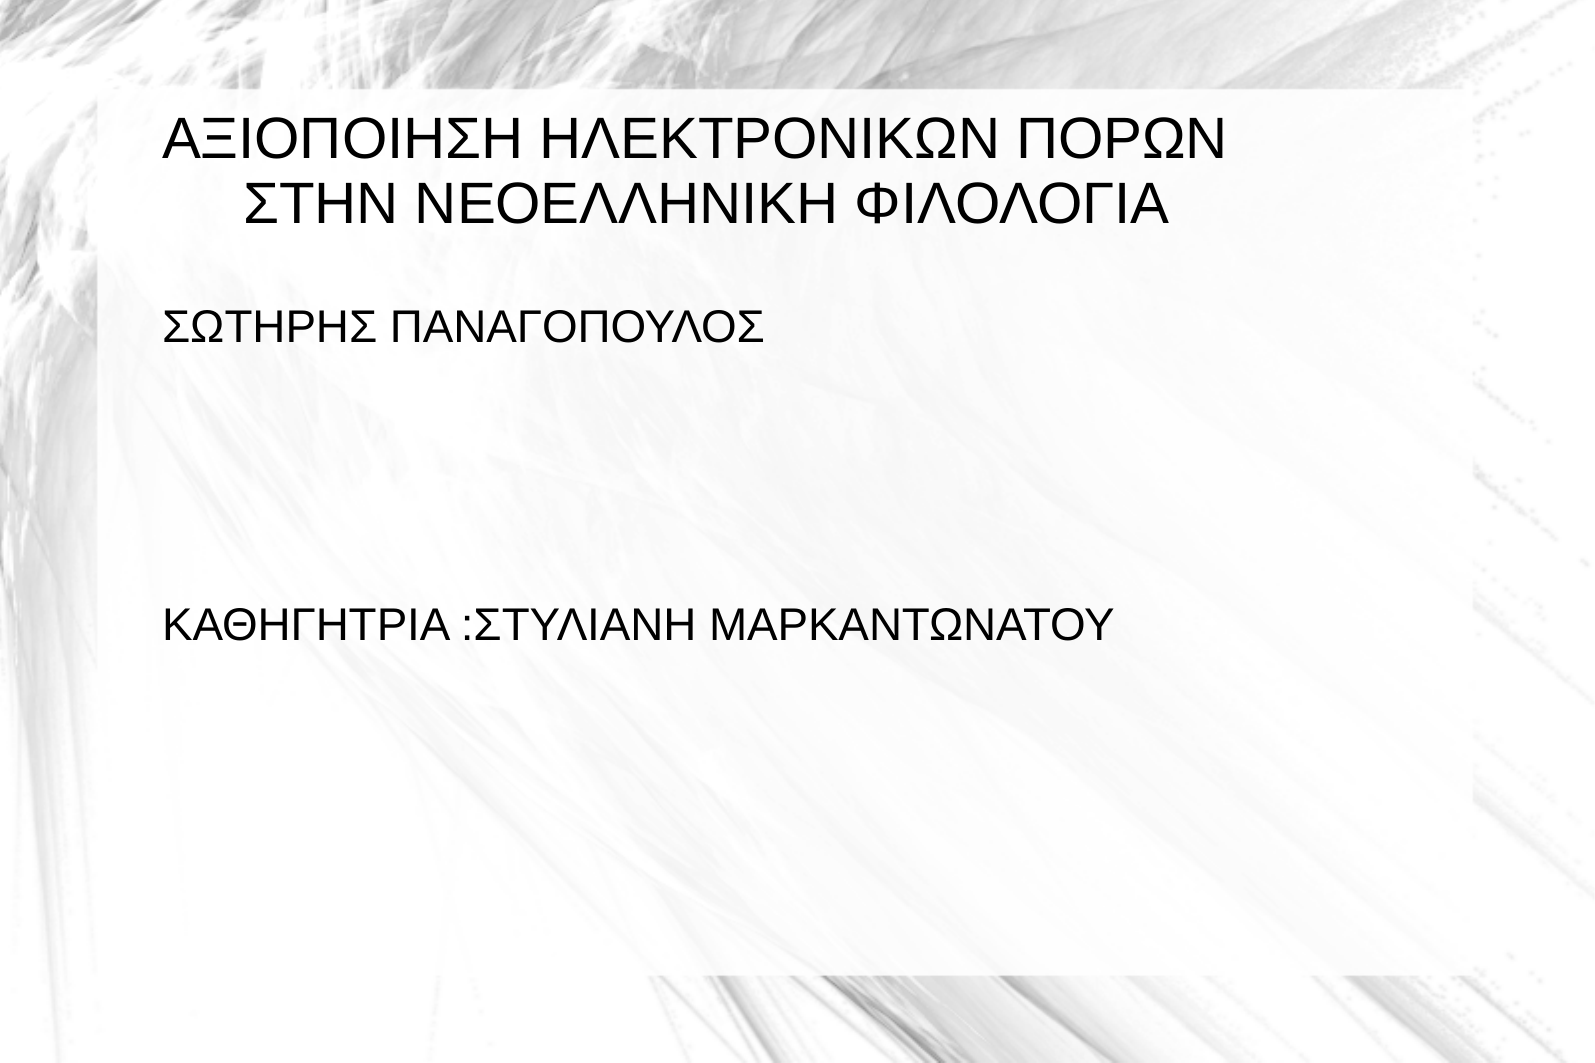

ΑΞΙΟΠΟΙΗΣΗ ΗΛΕΚΤΡΟΝΙΚΩΝ ΠΟΡΩΝ
 ΣΤΗΝ ΝΕΟΕΛΛΗΝΙΚΗ ΦΙΛΟΛΟΓΙΑ
ΣΩΤΗΡΗΣ ΠΑΝΑΓΟΠΟΥΛΟΣ
ΚΑΘΗΓΗΤΡΙΑ :ΣΤΥΛΙΑΝΗ ΜΑΡΚΑΝΤΩΝΑΤΟΥ
#